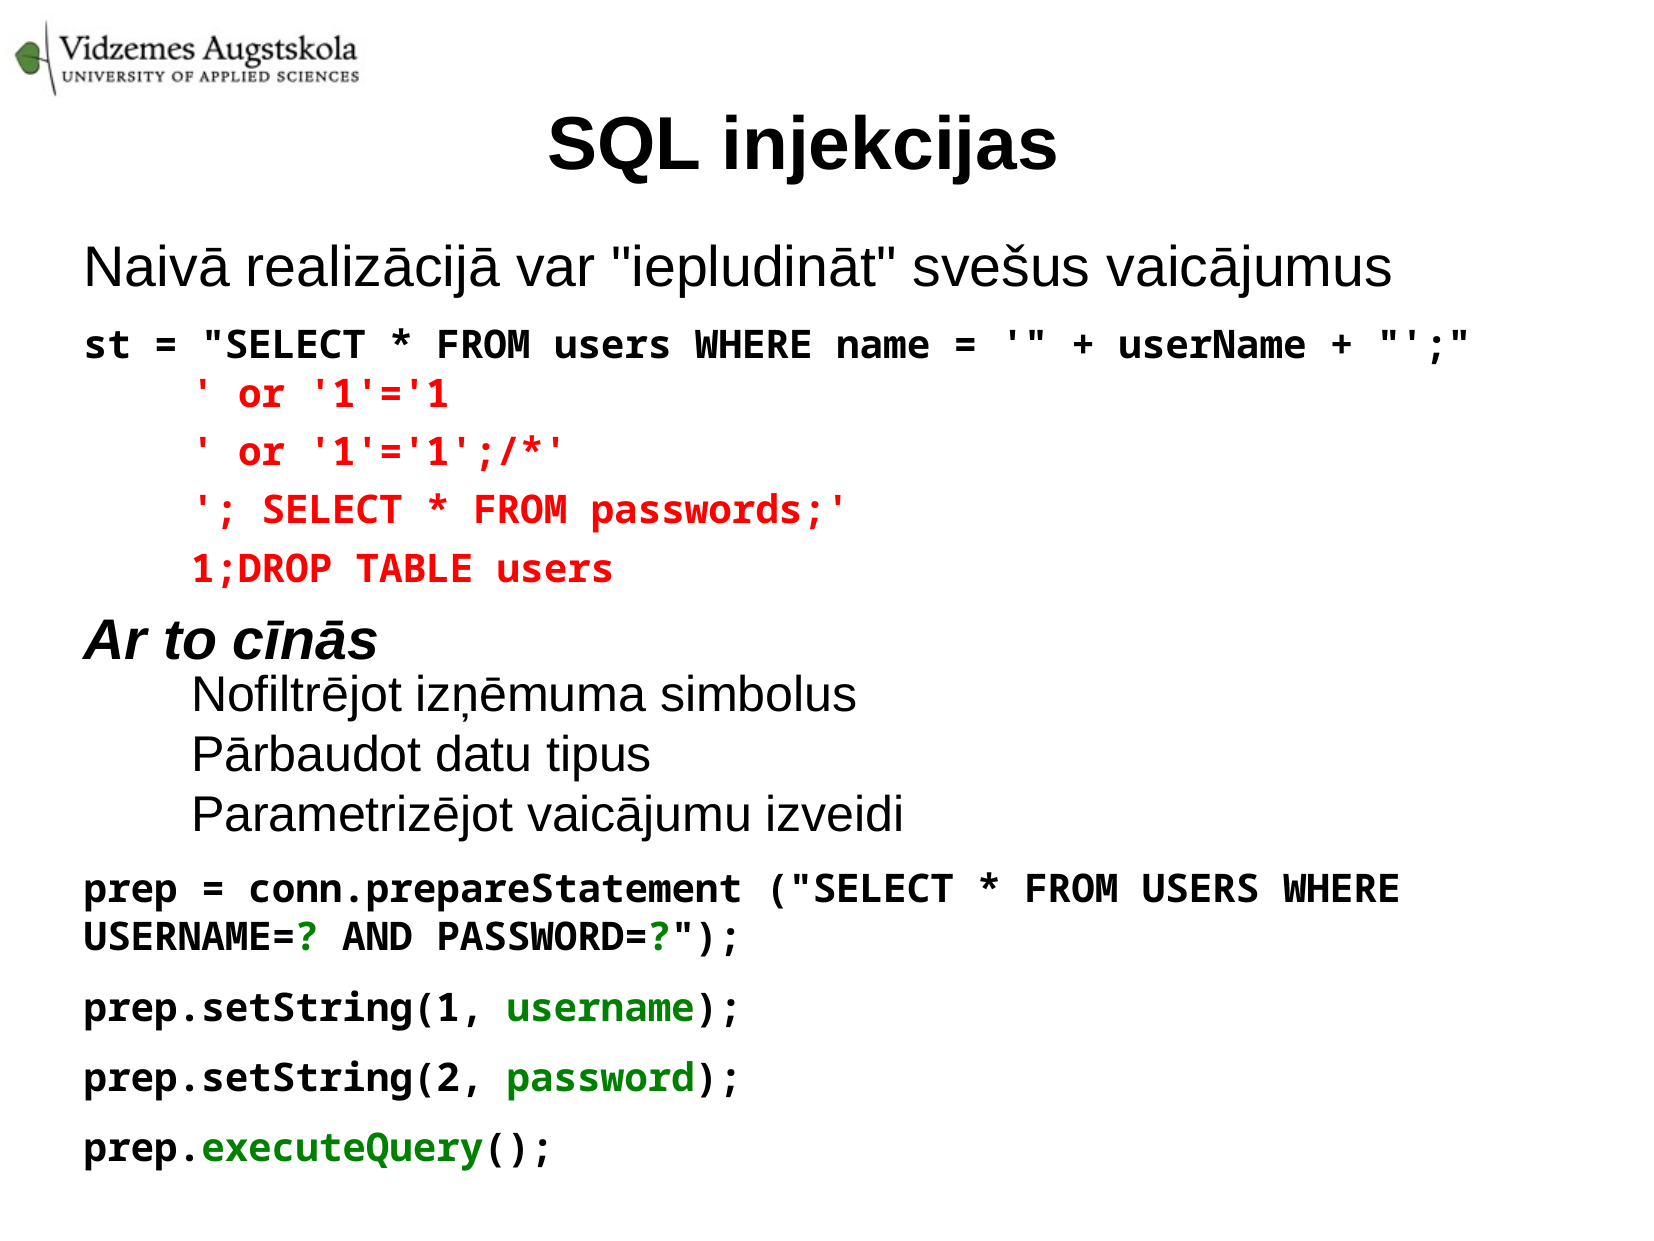

# SQL injekcijas
Naivā realizācijā var "iepludināt" svešus vaicājumus
st = "SELECT * FROM users WHERE name = '" + userName + "';"
' or '1'='1
' or '1'='1';/*'
'; SELECT * FROM passwords;'
1;DROP TABLE users
Ar to cīnās
Nofiltrējot izņēmuma simbolus
Pārbaudot datu tipus
Parametrizējot vaicājumu izveidi
prep = conn.prepareStatement ("SELECT * FROM USERS WHERE USERNAME=? AND PASSWORD=?");
prep.setString(1, username);
prep.setString(2, password);
prep.executeQuery();